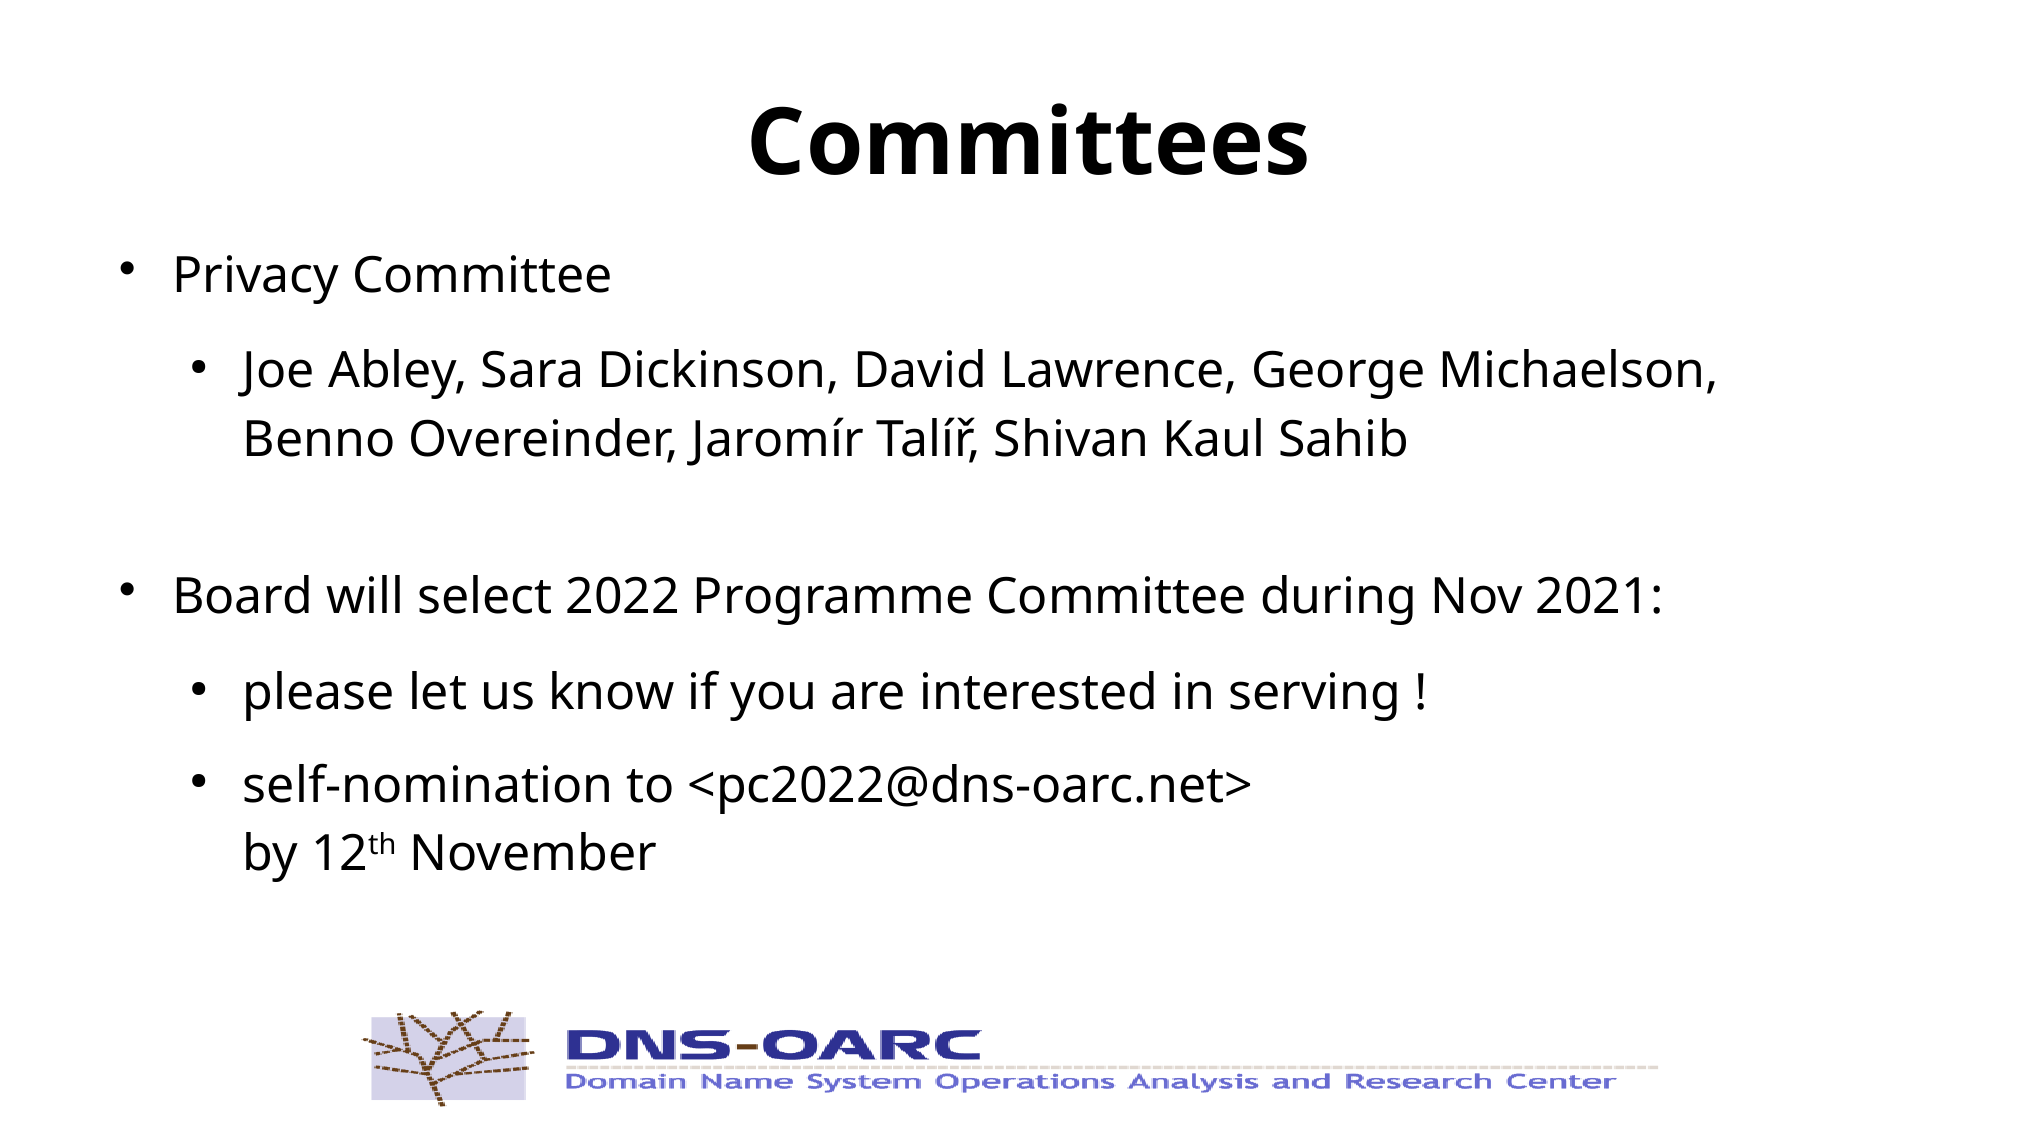

Committees
# Privacy Committee
Joe Abley, Sara Dickinson, David Lawrence, George Michaelson,
Benno Overeinder, Jaromír Talíř, Shivan Kaul Sahib
Board will select 2022 Programme Committee during Nov 2021:
please let us know if you are interested in serving !
self-nomination to <pc2022@dns-oarc.net>
by 12th November